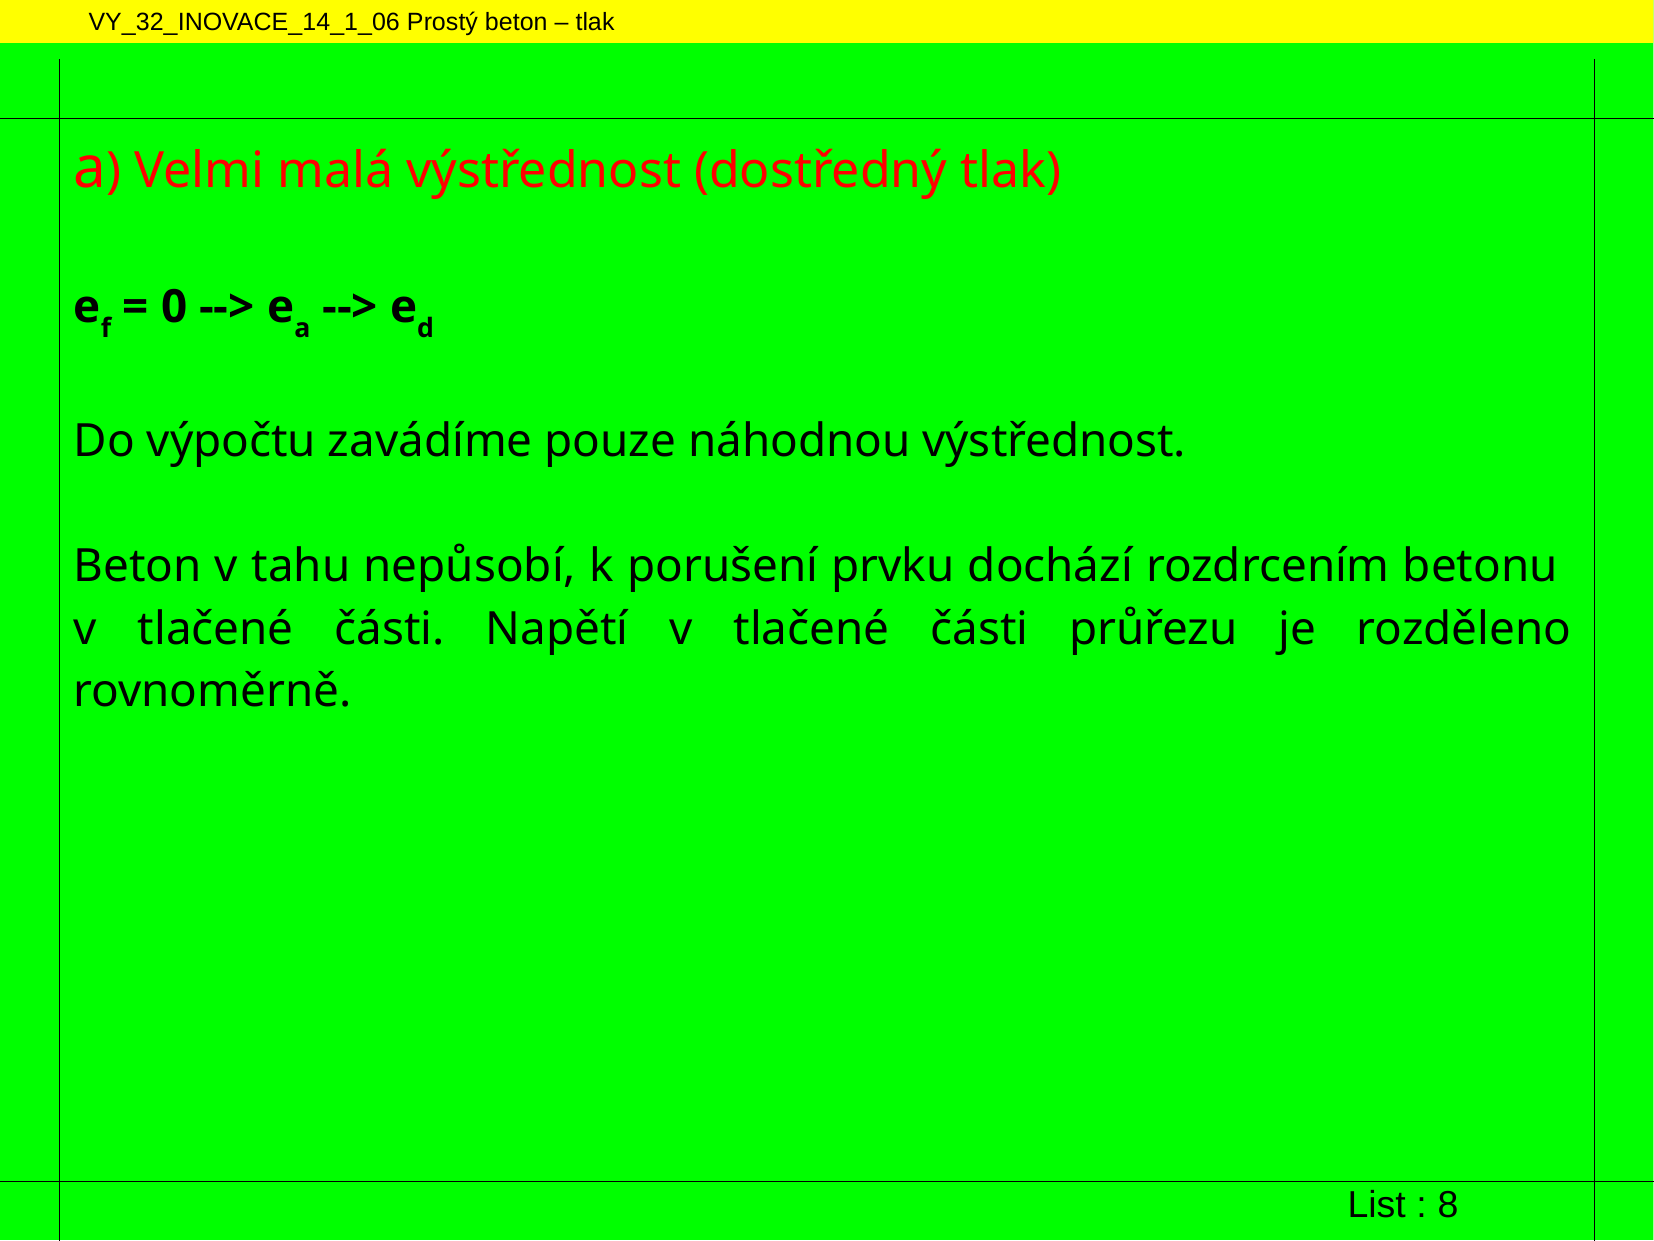

VY_32_INOVACE_14_1_06 Prostý beton – tlak
a) Velmi malá výstřednost (dostředný tlak)
ef = 0 --> ea --> ed
Do výpočtu zavádíme pouze náhodnou výstřednost.
Beton v tahu nepůsobí, k porušení prvku dochází rozdrcením betonu
v tlačené části. Napětí v tlačené části průřezu je rozděleno rovnoměrně.
List :